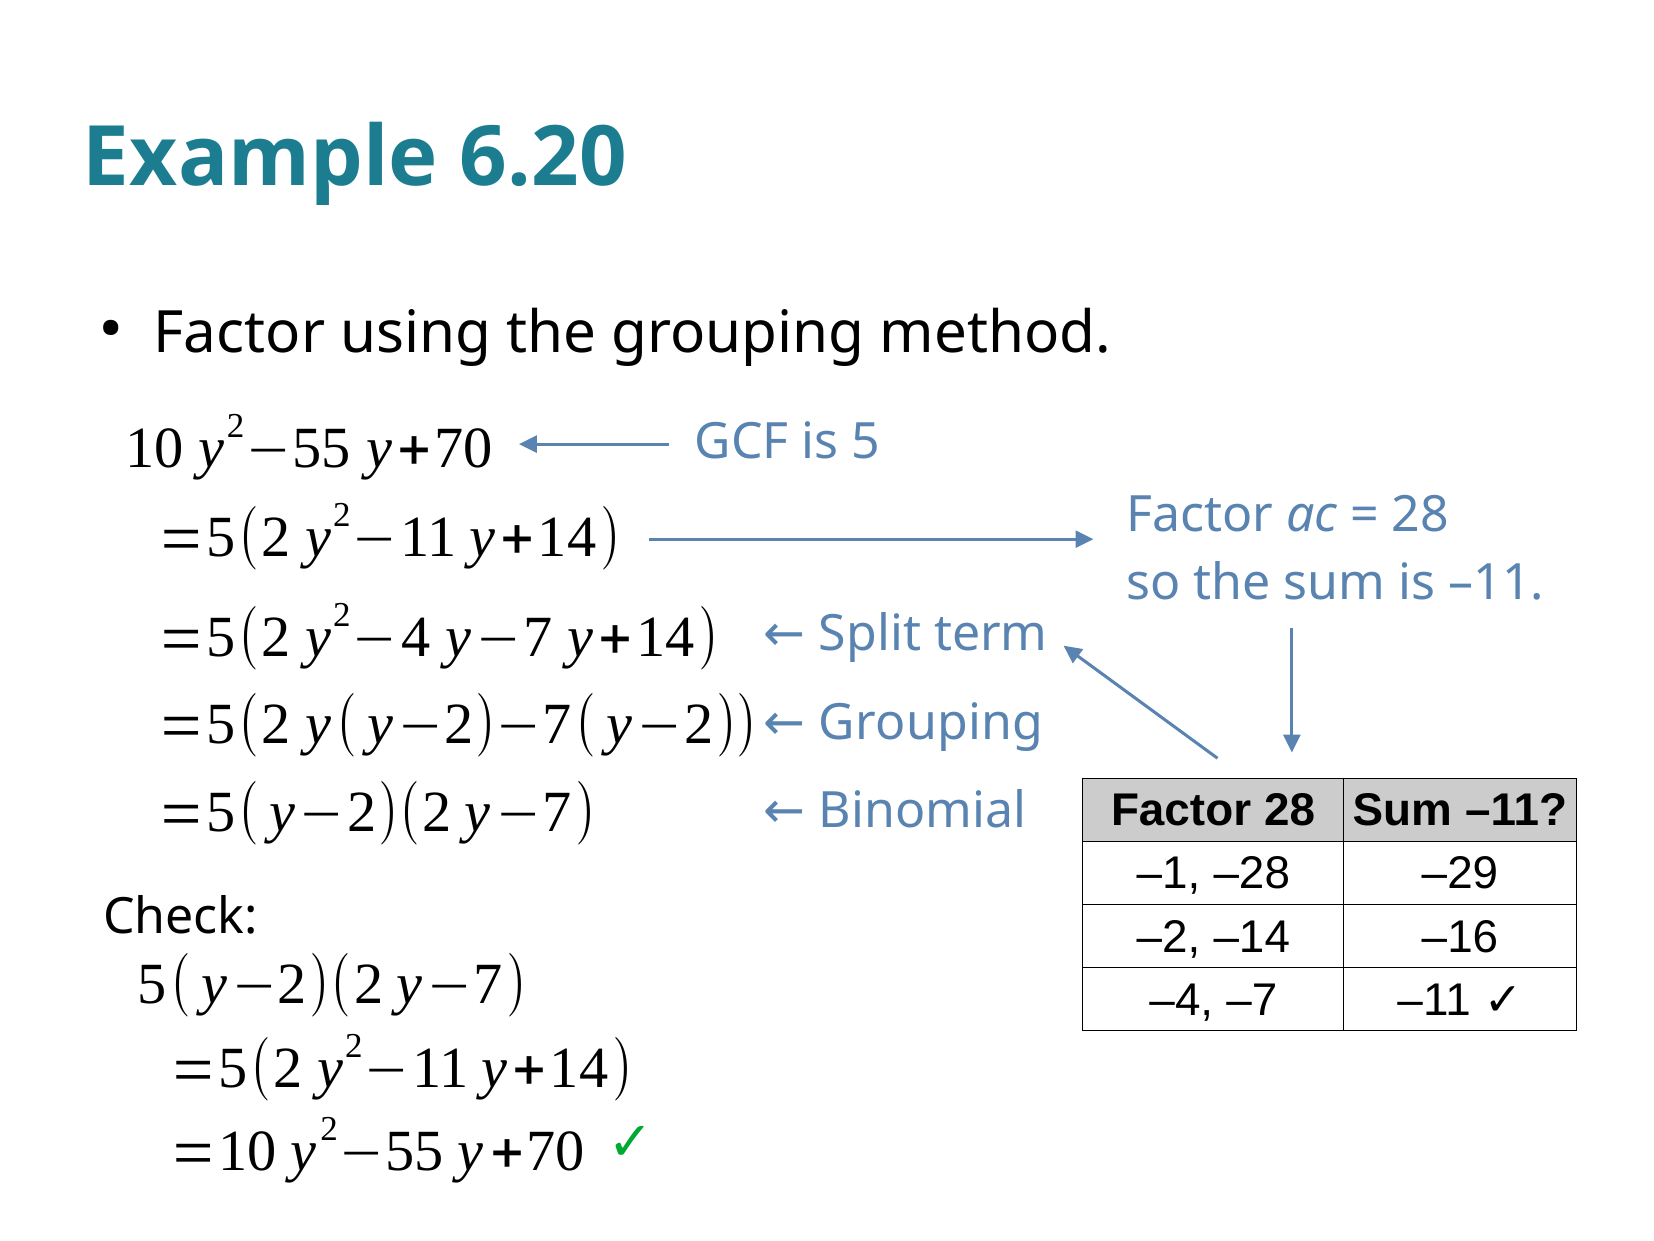

# Example 6.20
Factor using the grouping method.
GCF is 5
Factor ac = 28
so the sum is –11.
← Split term
← Grouping
← Binomial
| Factor 28 | Sum –11? |
| --- | --- |
| –1, –28 | –29 |
| –2, –14 | –16 |
| –4, –7 | –11 ✓ |
Check:
✓